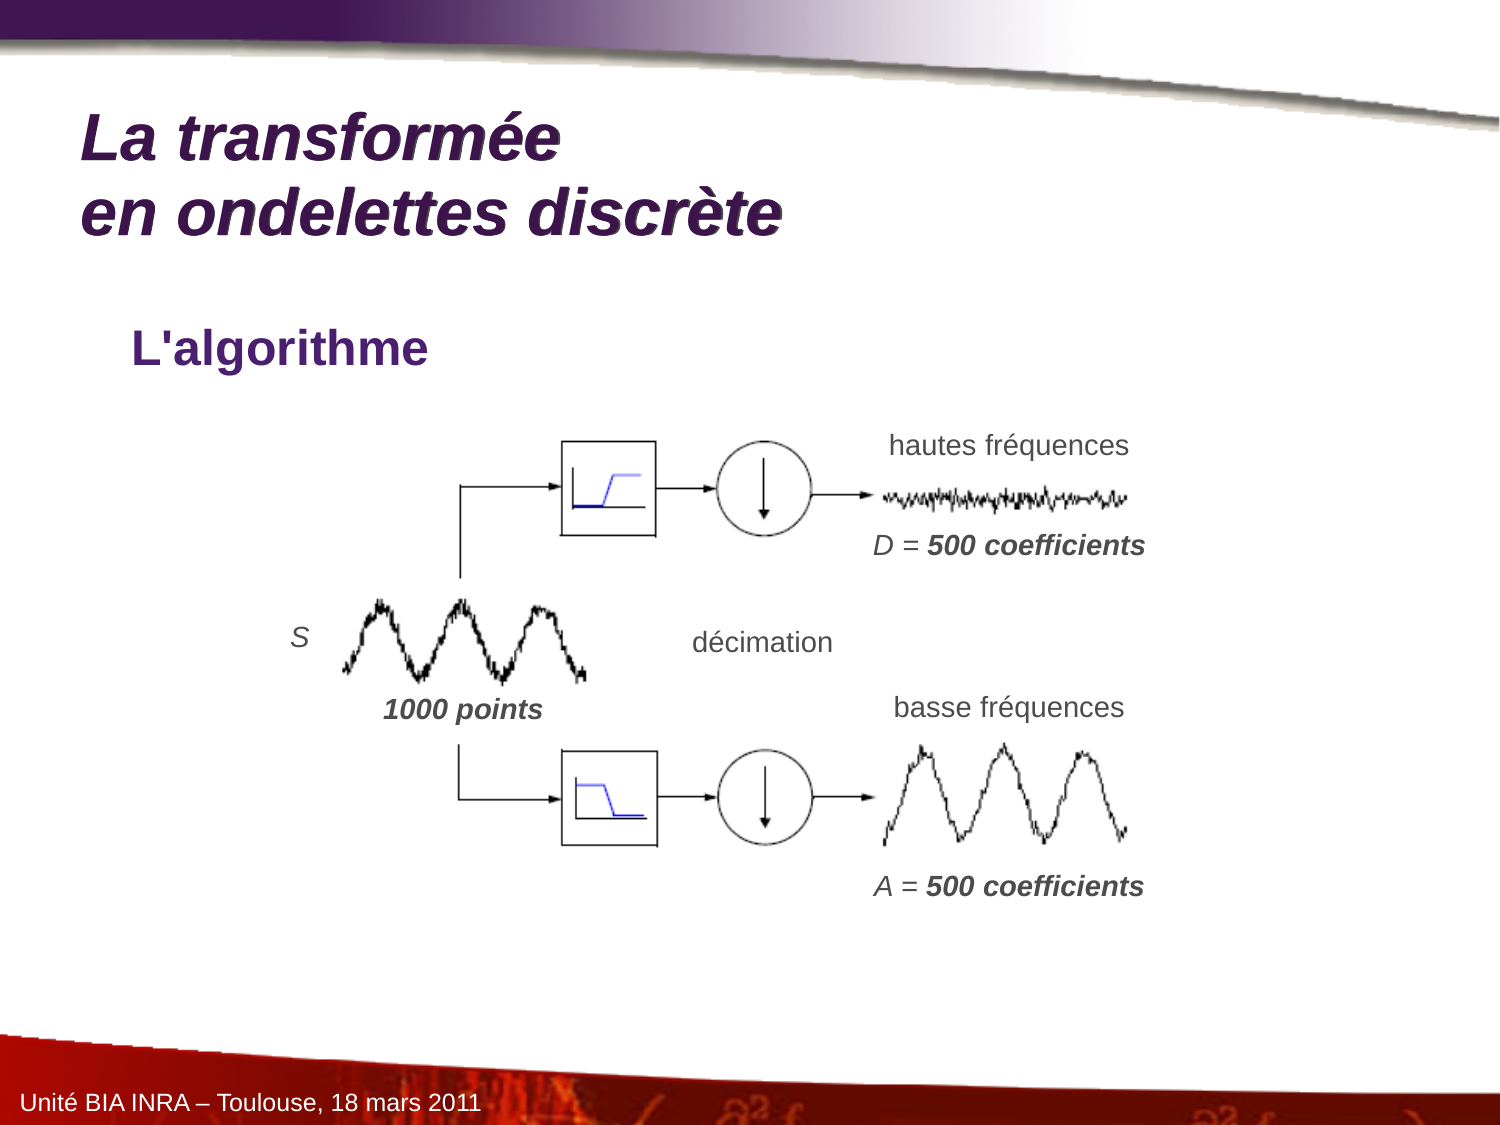

La transformée
en ondelettes discrète
L'algorithme
# hautes fréquences
D = 500 coefficients
S
décimation
basse fréquences
1000 points
A = 500 coefficients